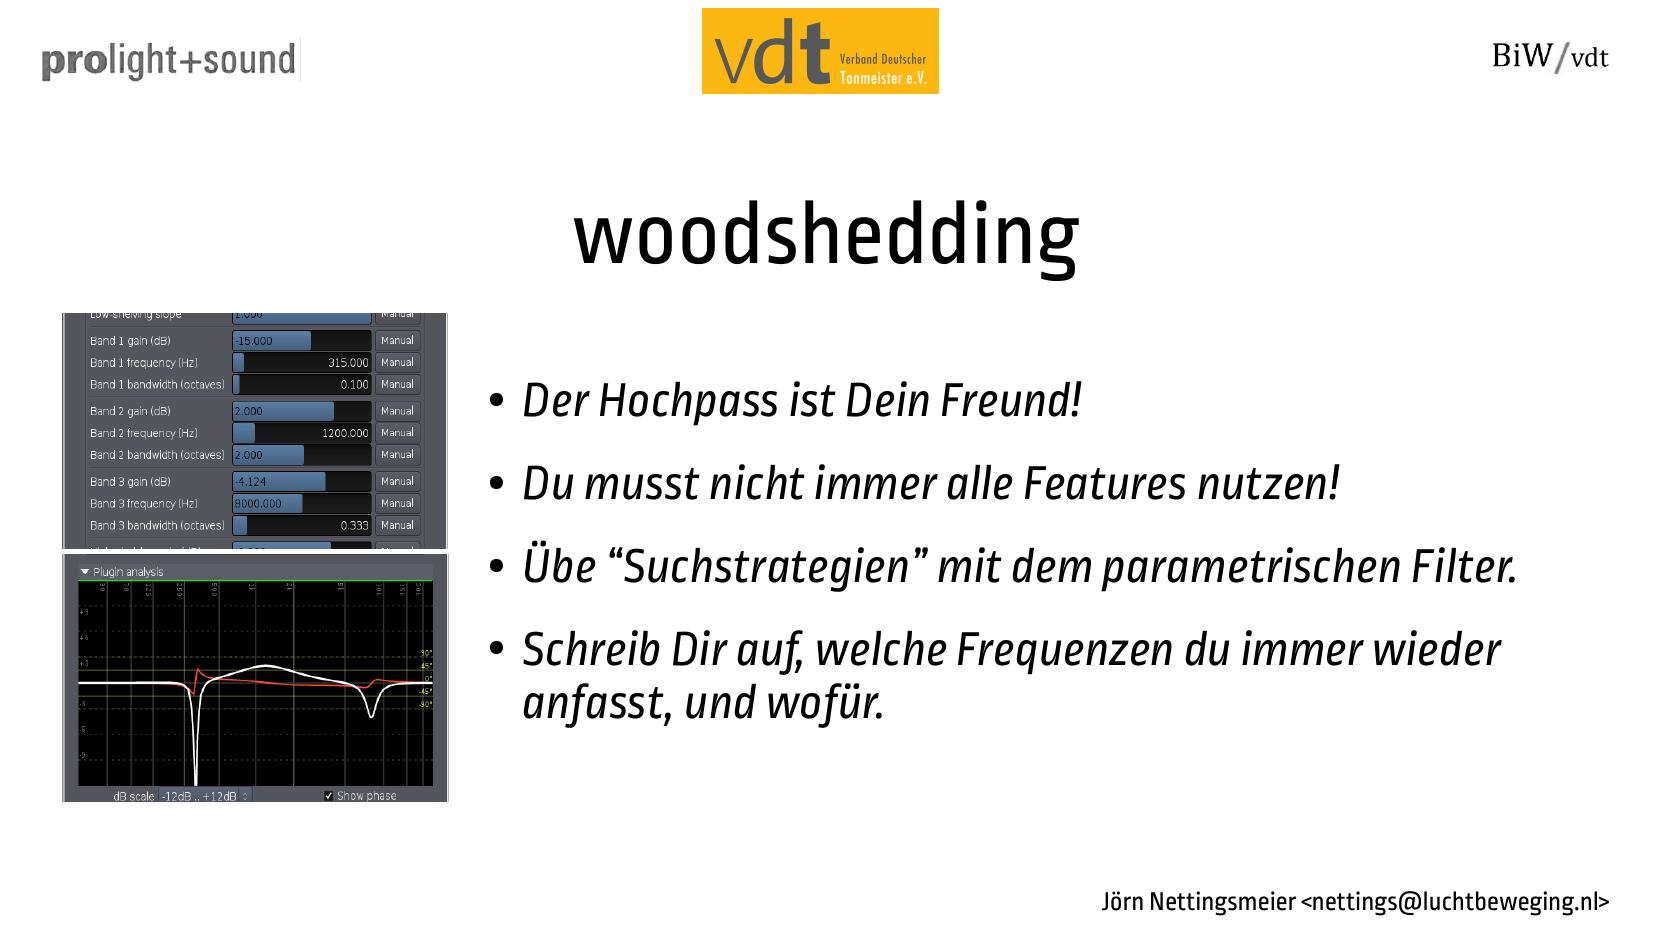

# woodshedding
Der Hochpass ist Dein Freund!
Du musst nicht immer alle Features nutzen!
Übe “Suchstrategien” mit dem parametrischen Filter.
Schreib Dir auf, welche Frequenzen du immer wieder anfasst, und wofür.